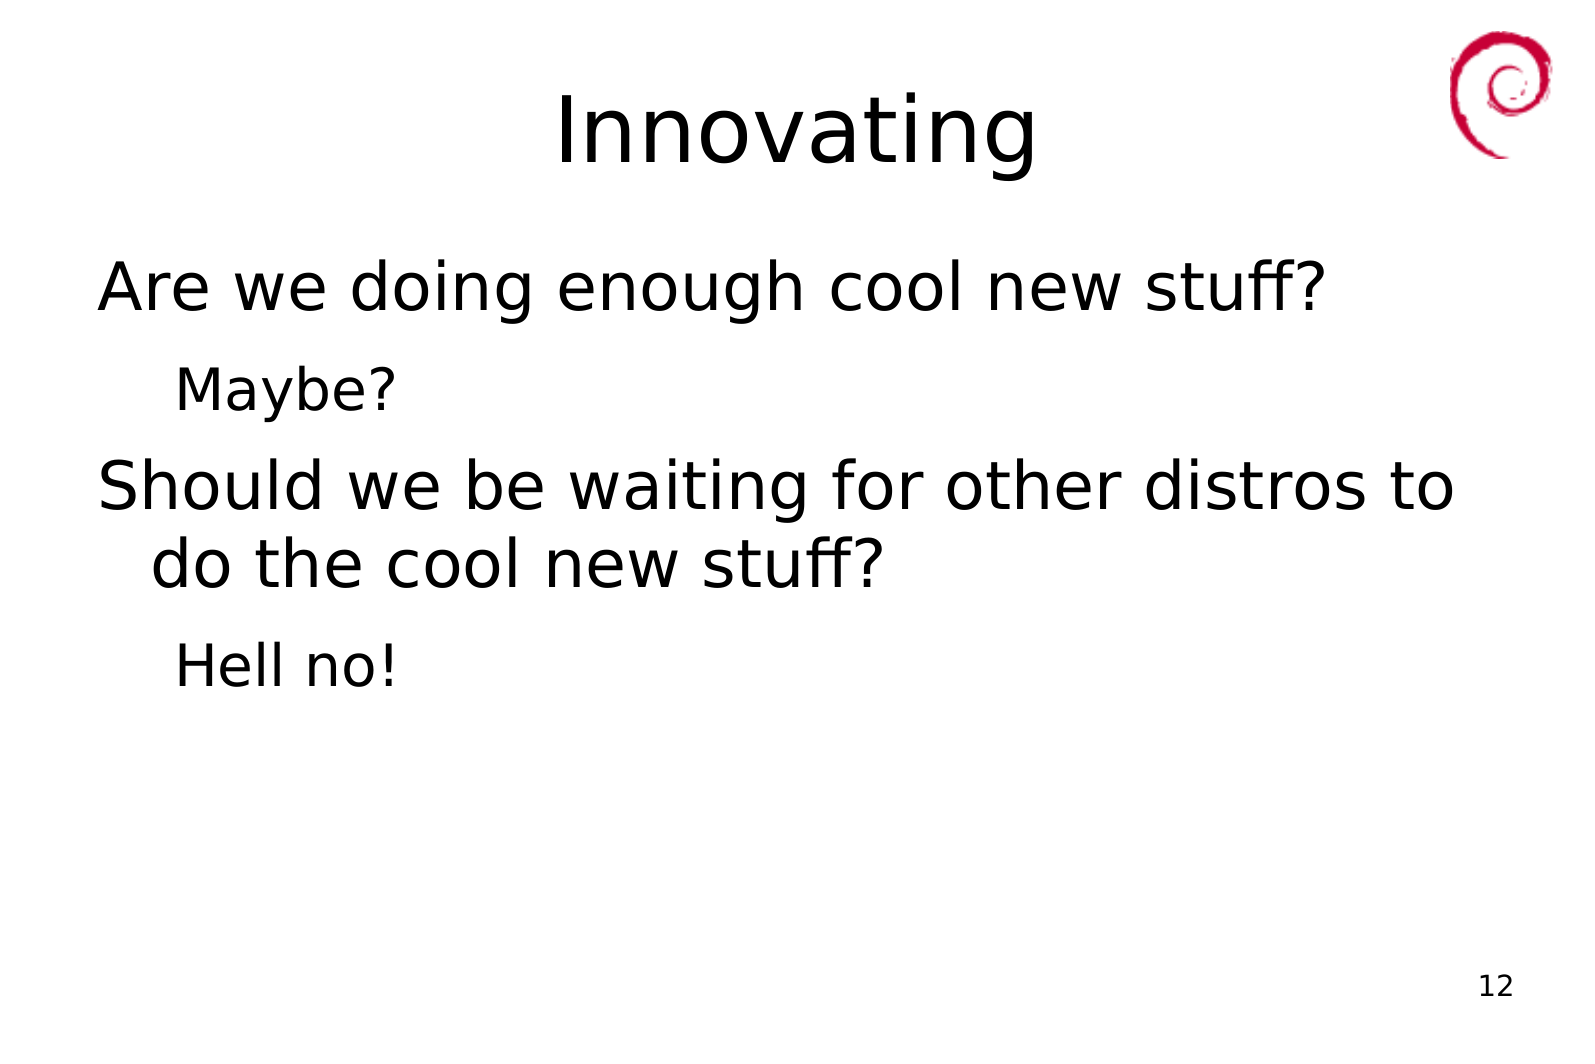

# Innovating
Are we doing enough cool new stuff?
Maybe?
Should we be waiting for other distros to do the cool new stuff?
Hell no!
12